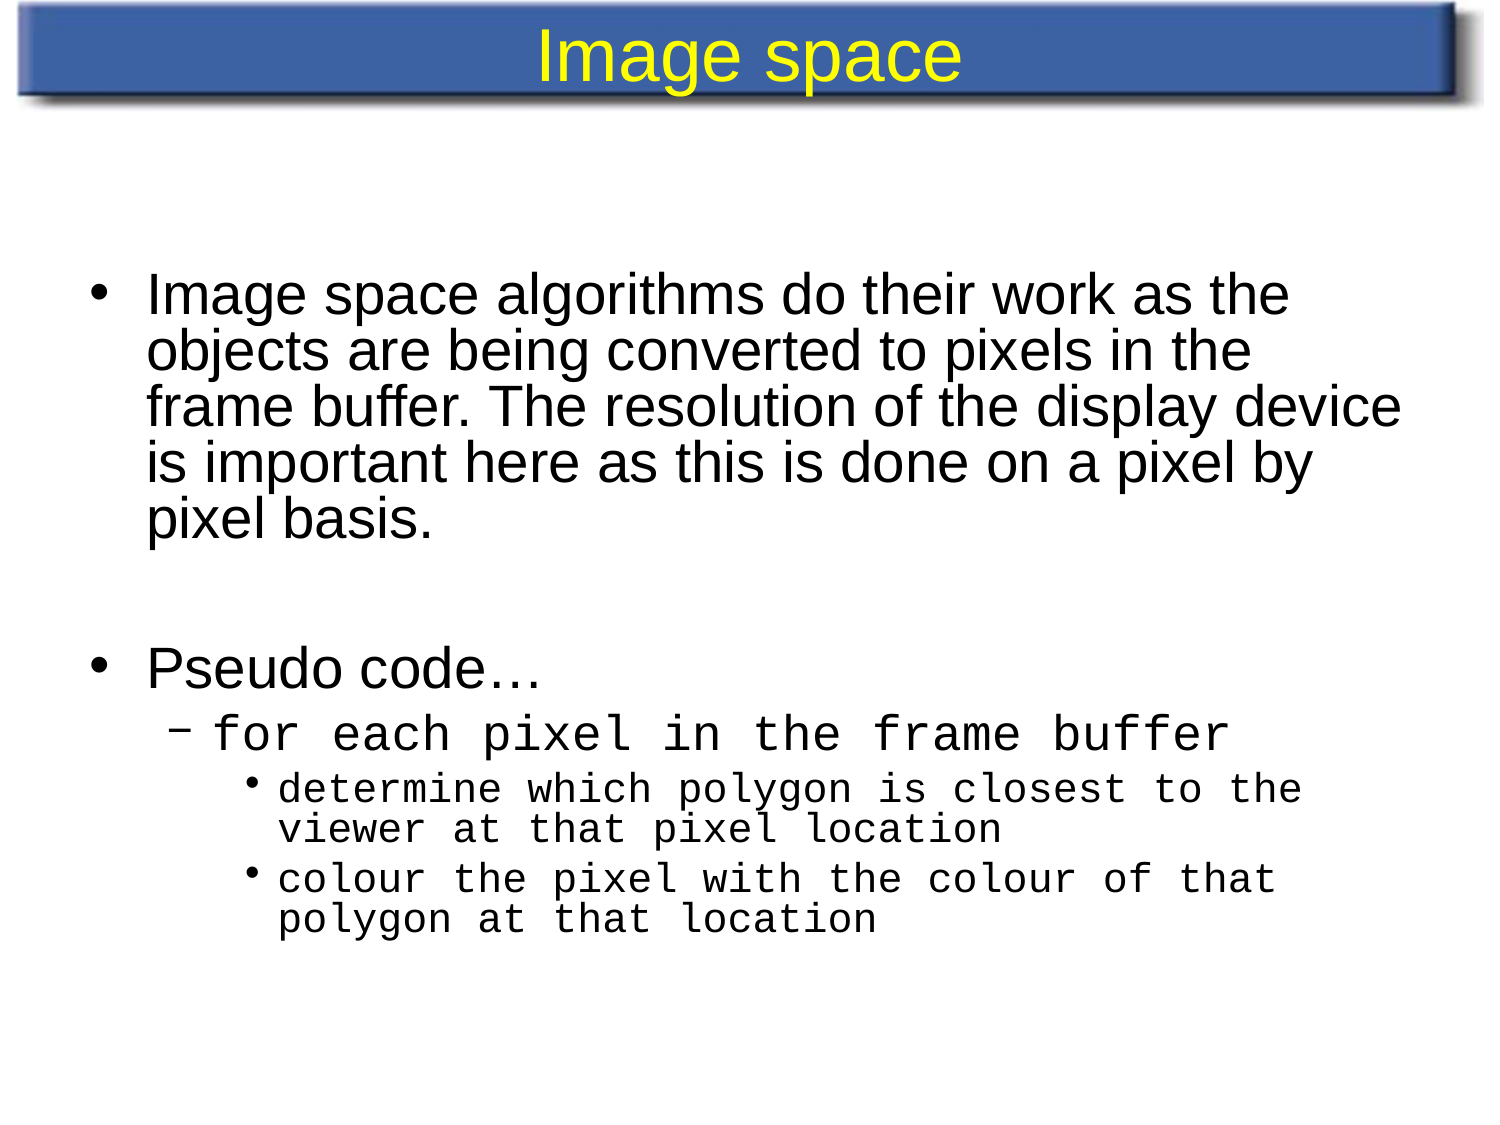

# Image space
Image space algorithms do their work as the objects are being converted to pixels in the frame buffer. The resolution of the display device is important here as this is done on a pixel by pixel basis.
Pseudo code…
for each pixel in the frame buffer
determine which polygon is closest to the viewer at that pixel location
colour the pixel with the colour of that polygon at that location